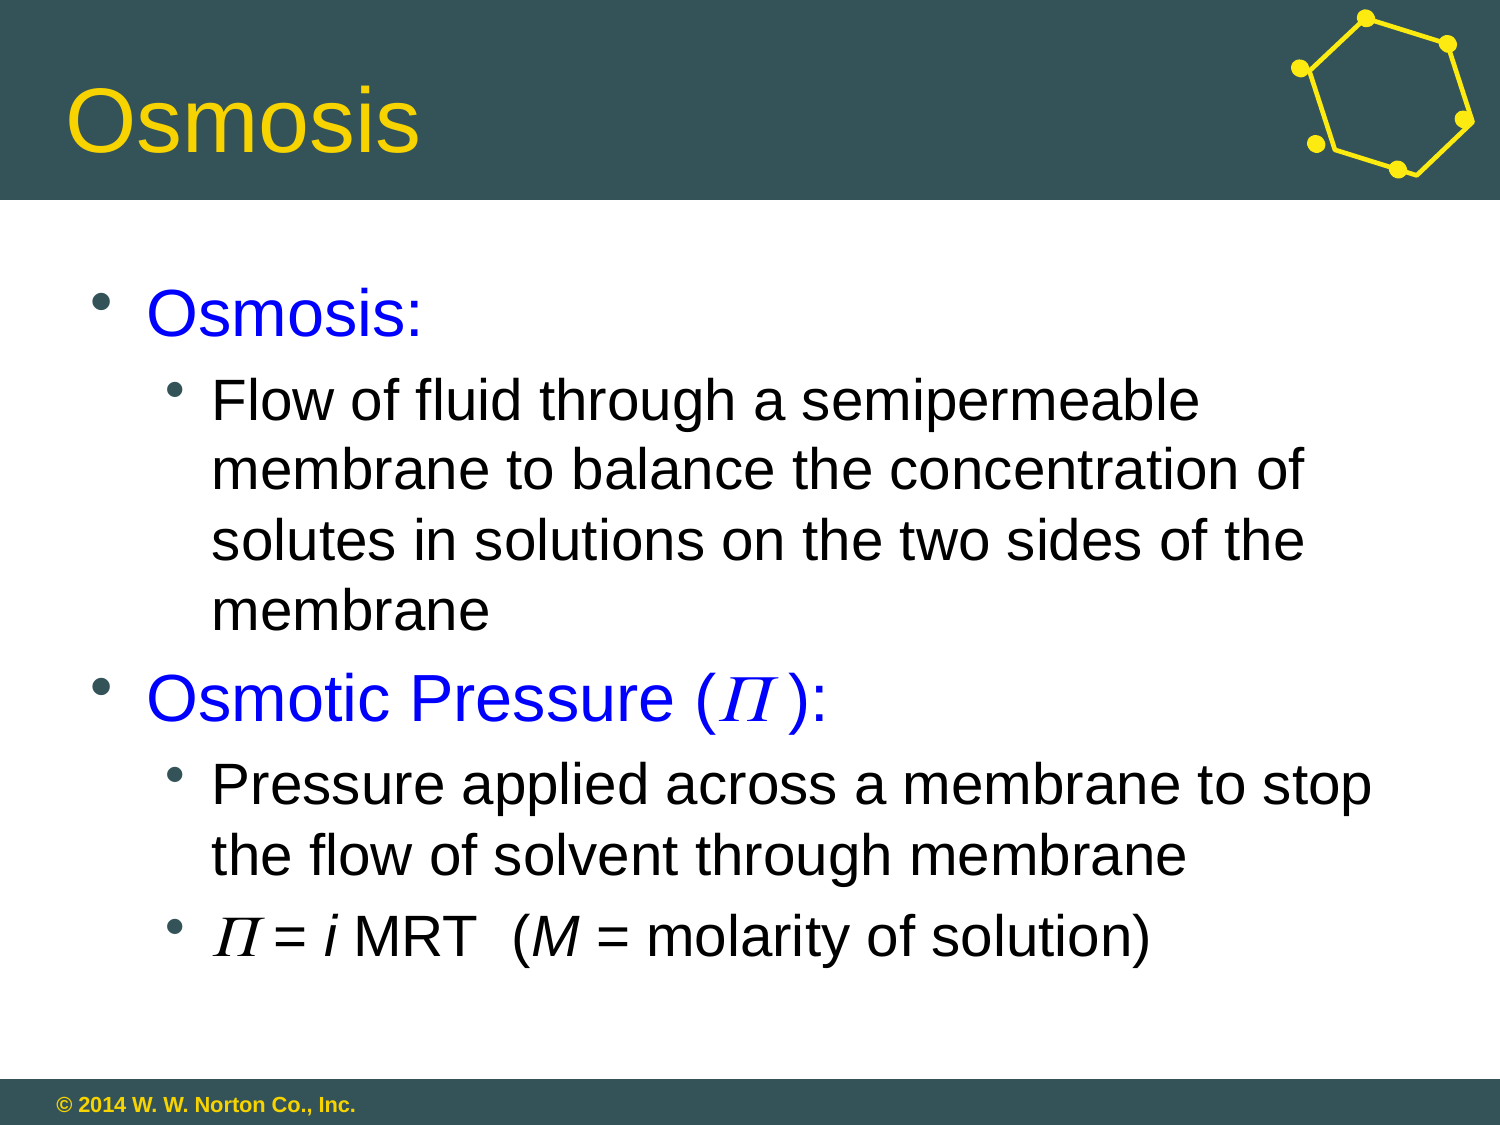

Osmosis
# Osmosis:
Flow of fluid through a semipermeable membrane to balance the concentration of solutes in solutions on the two sides of the membrane
Osmotic Pressure ( ):
Pressure applied across a membrane to stop the flow of solvent through membrane
 = i MRT	(M = molarity of solution)